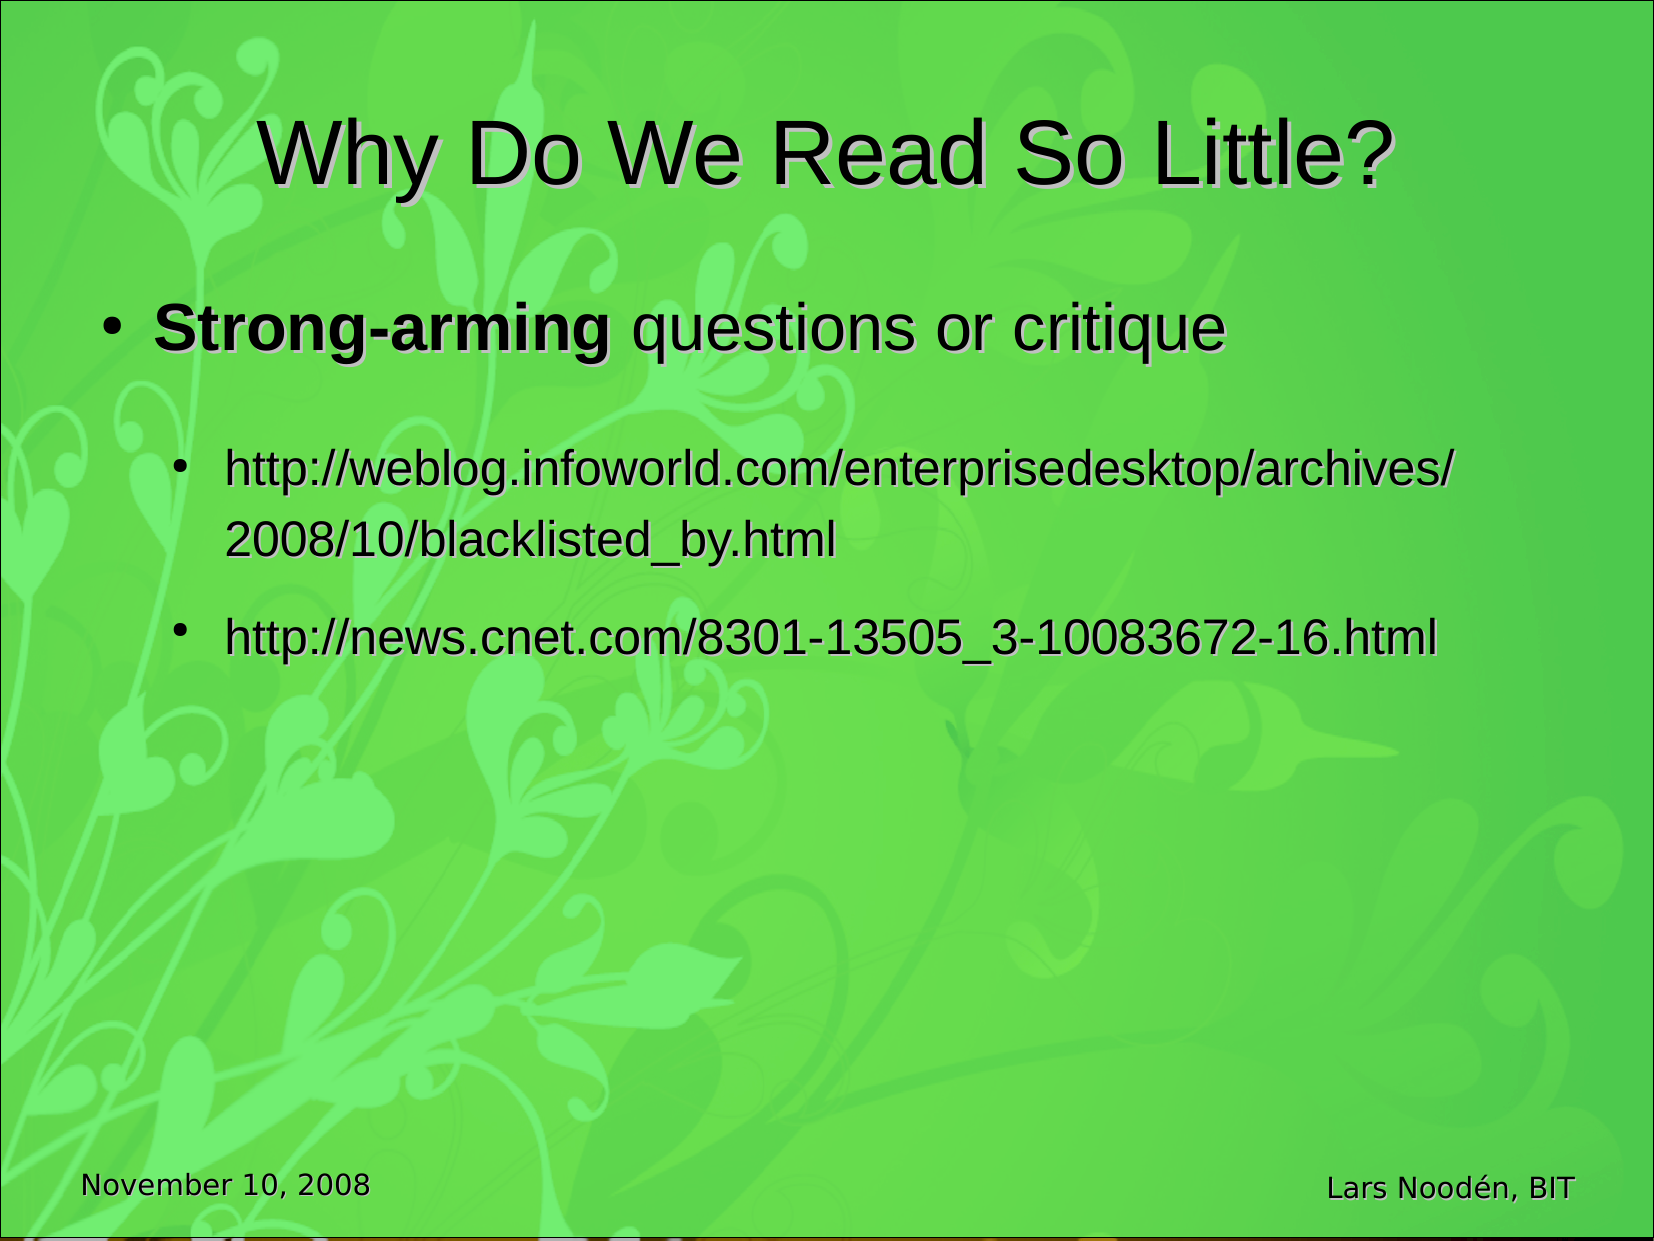

# Why Do We Read So Little?
Strong-arming questions or critique
http://weblog.infoworld.com/enterprisedesktop/archives/2008/10/blacklisted_by.html
http://news.cnet.com/8301-13505_3-10083672-16.html